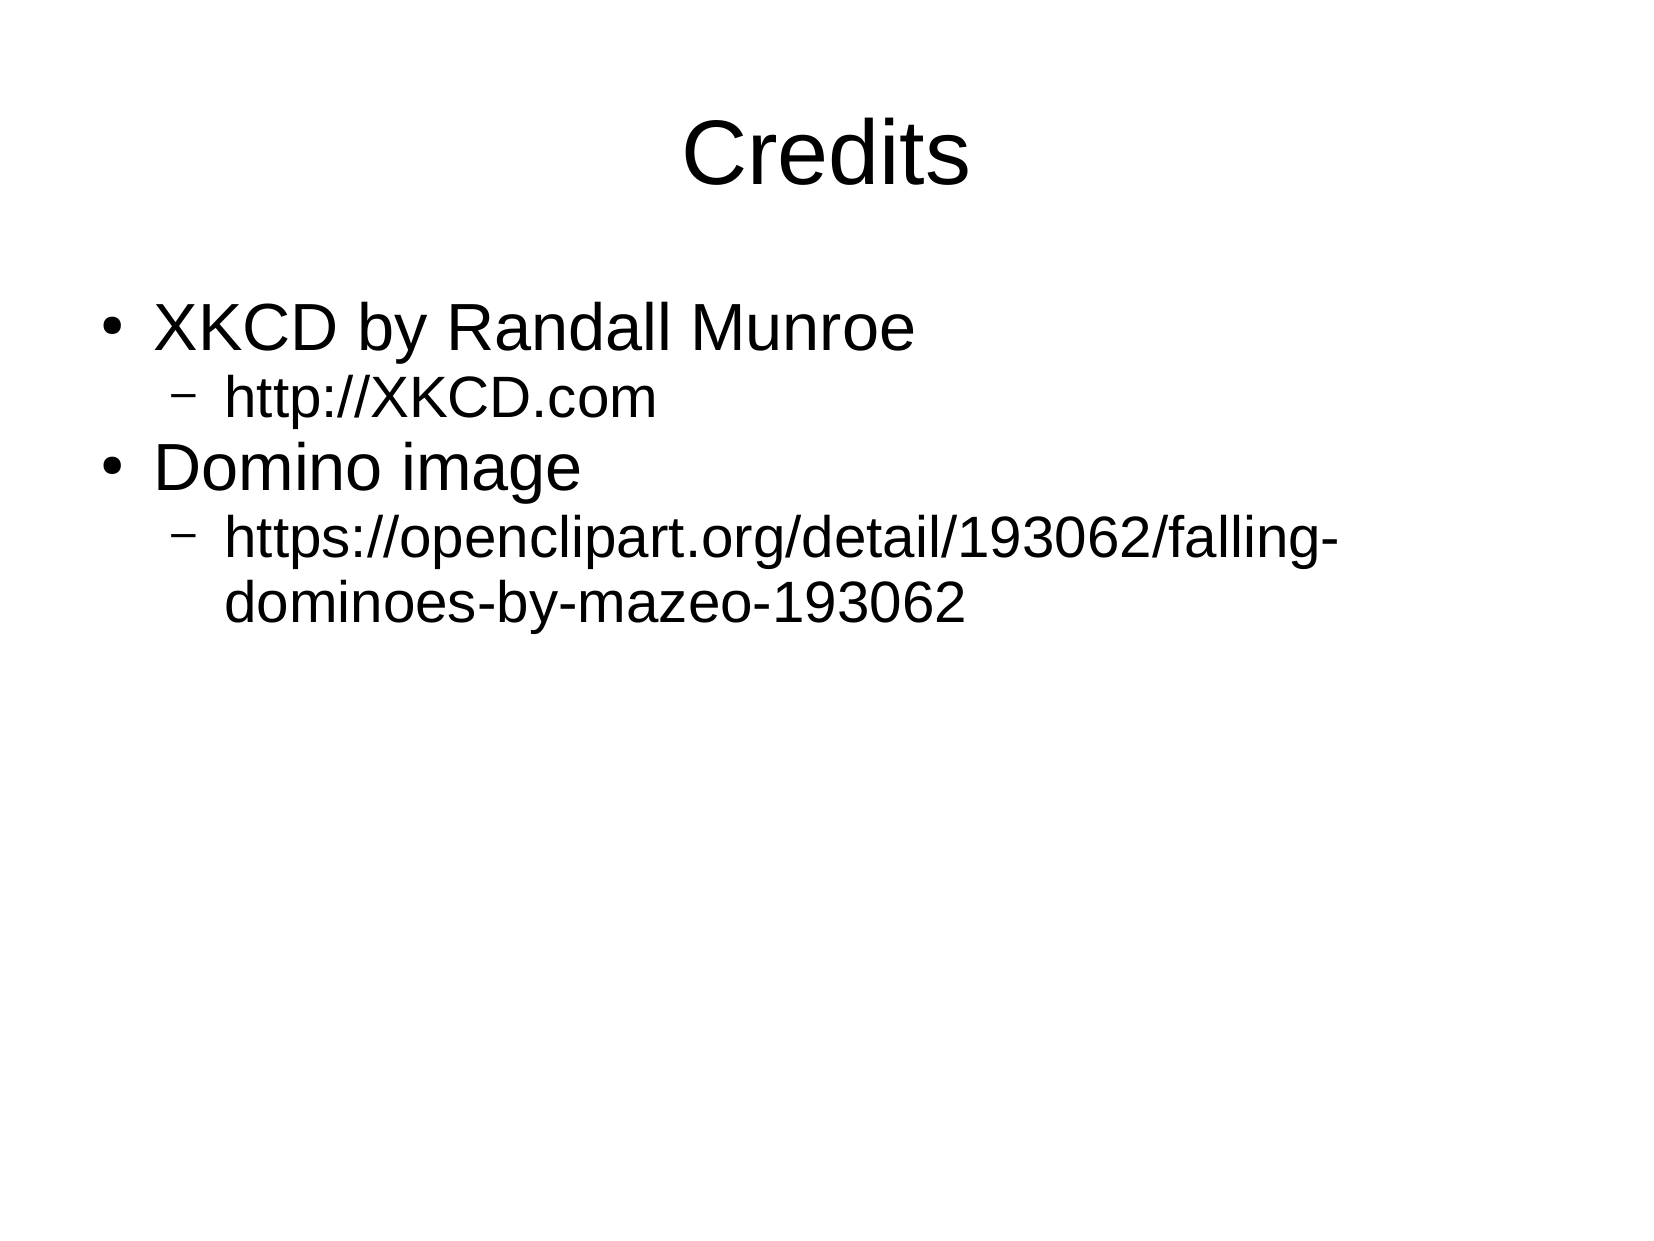

# Credits
XKCD by Randall Munroe
http://XKCD.com
Domino image
https://openclipart.org/detail/193062/falling-dominoes-by-mazeo-193062